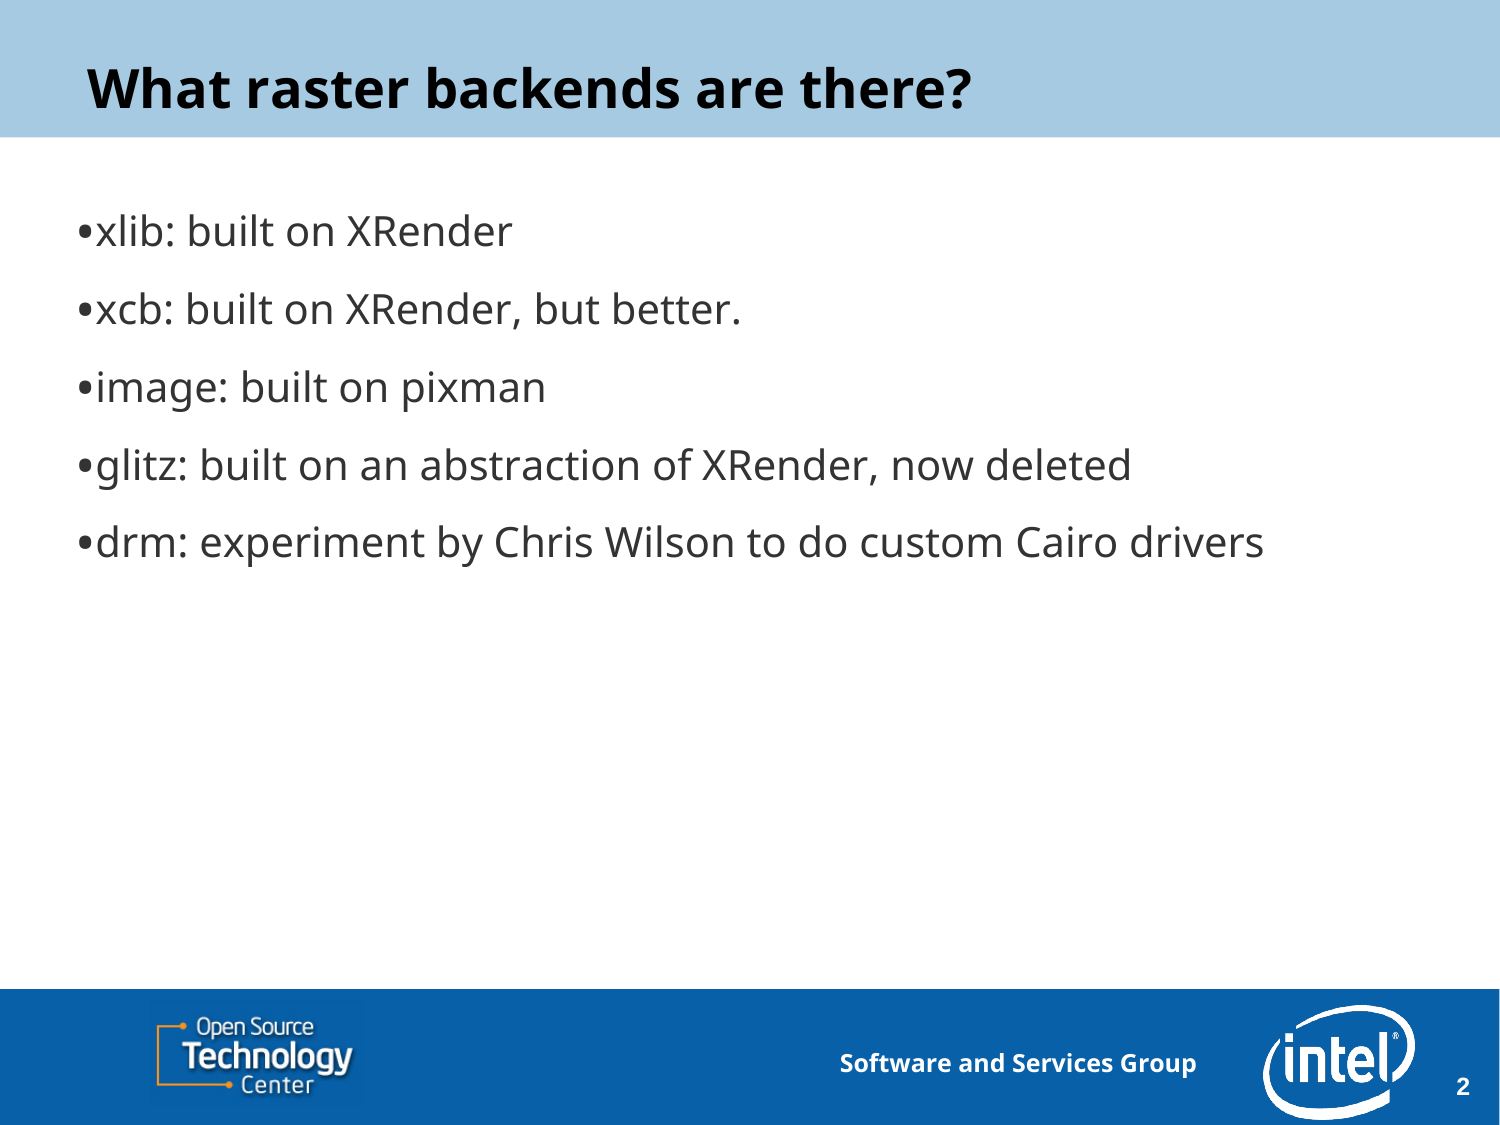

# What raster backends are there?
xlib: built on XRender
xcb: built on XRender, but better.
image: built on pixman
glitz: built on an abstraction of XRender, now deleted
drm: experiment by Chris Wilson to do custom Cairo drivers